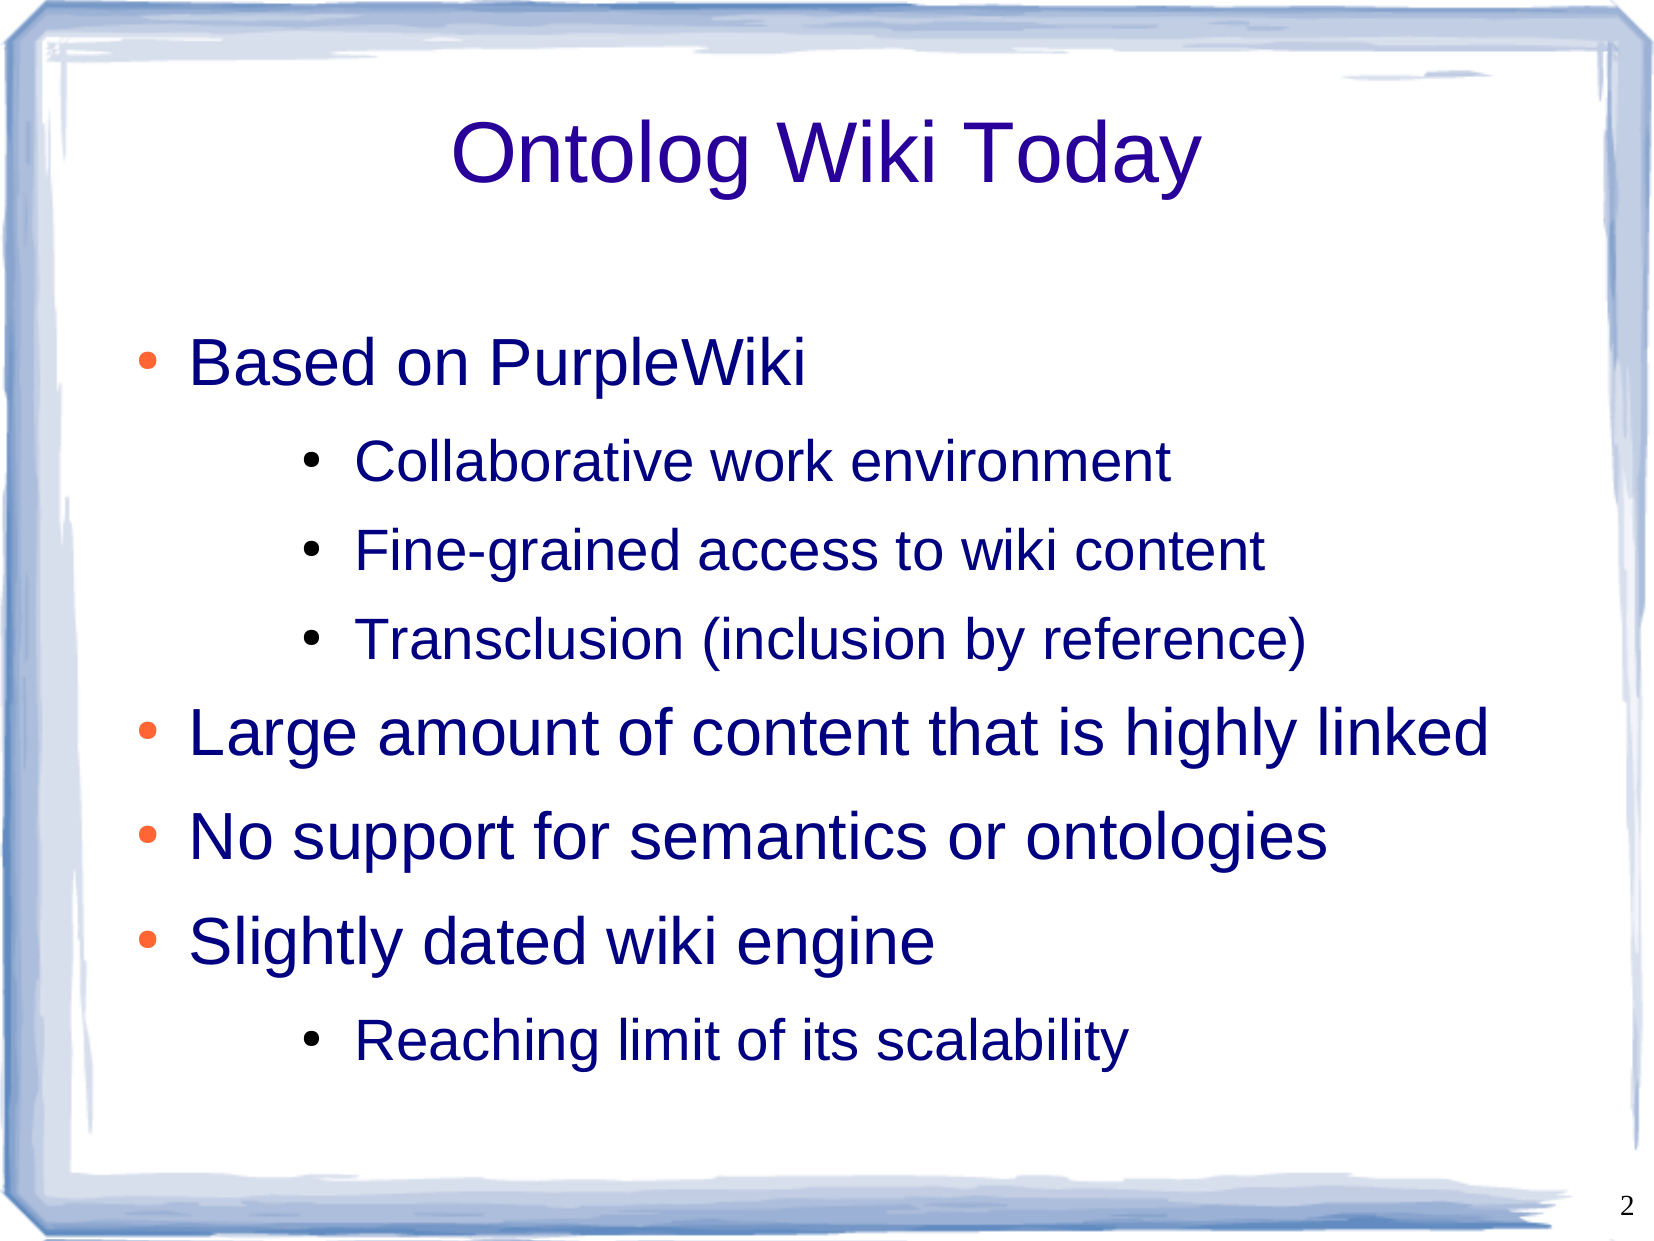

# Ontolog Wiki Today
Based on PurpleWiki
Collaborative work environment
Fine-grained access to wiki content
Transclusion (inclusion by reference)
Large amount of content that is highly linked
No support for semantics or ontologies
Slightly dated wiki engine
Reaching limit of its scalability
2